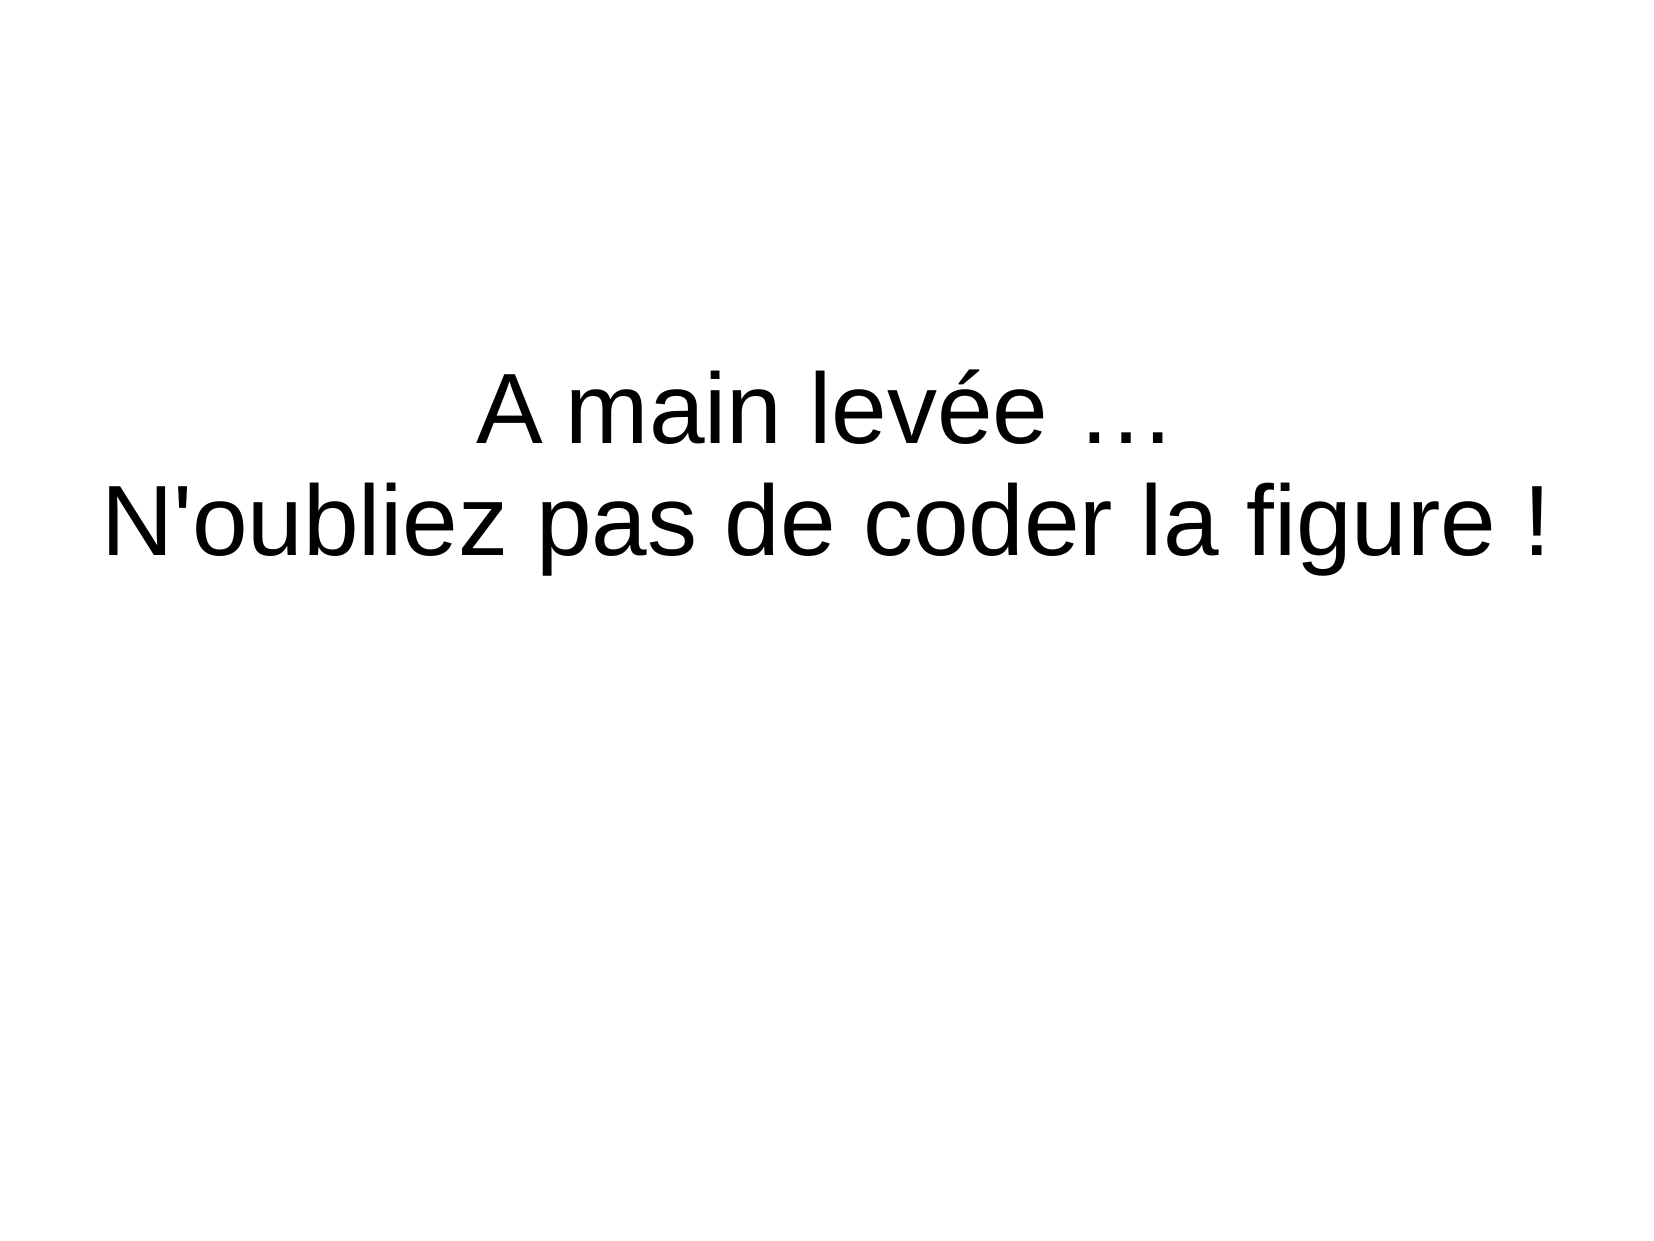

# A main levée …
N'oubliez pas de coder la figure !